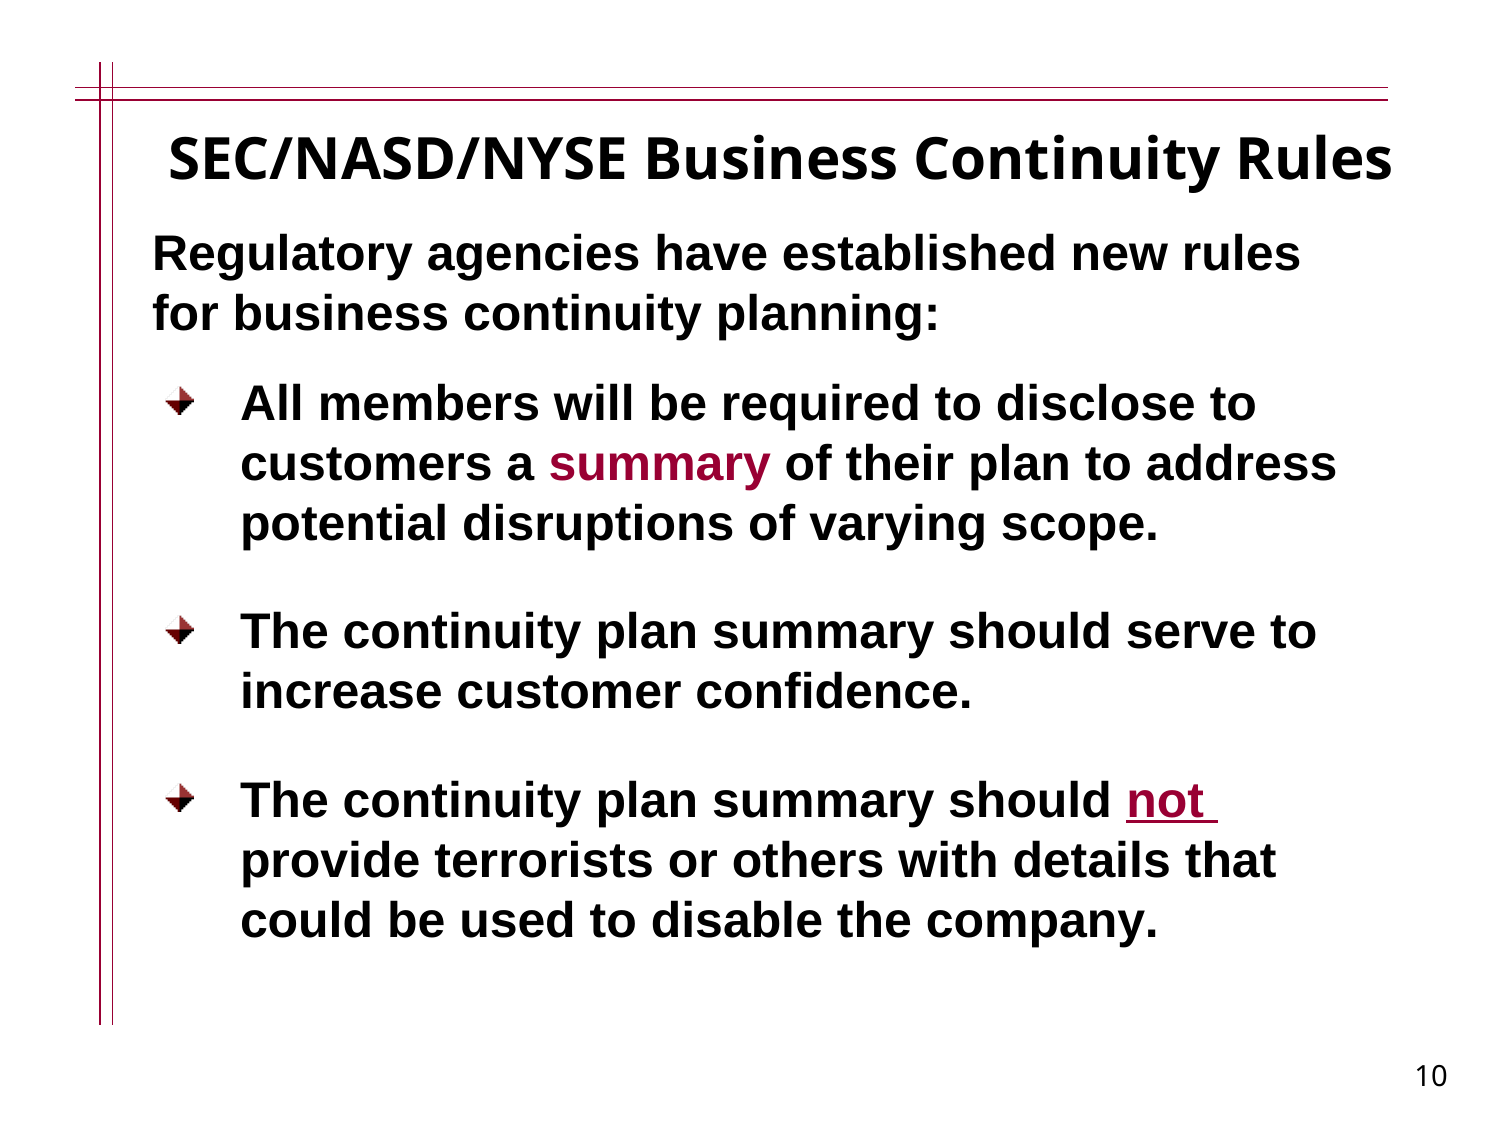

# SEC/NASD/NYSE Business Continuity Rules
Regulatory agencies have established new rules for business continuity planning:
All members will be required to disclose to customers a summary of their plan to address potential disruptions of varying scope.
The continuity plan summary should serve to increase customer confidence.
The continuity plan summary should not provide terrorists or others with details that could be used to disable the company.
10